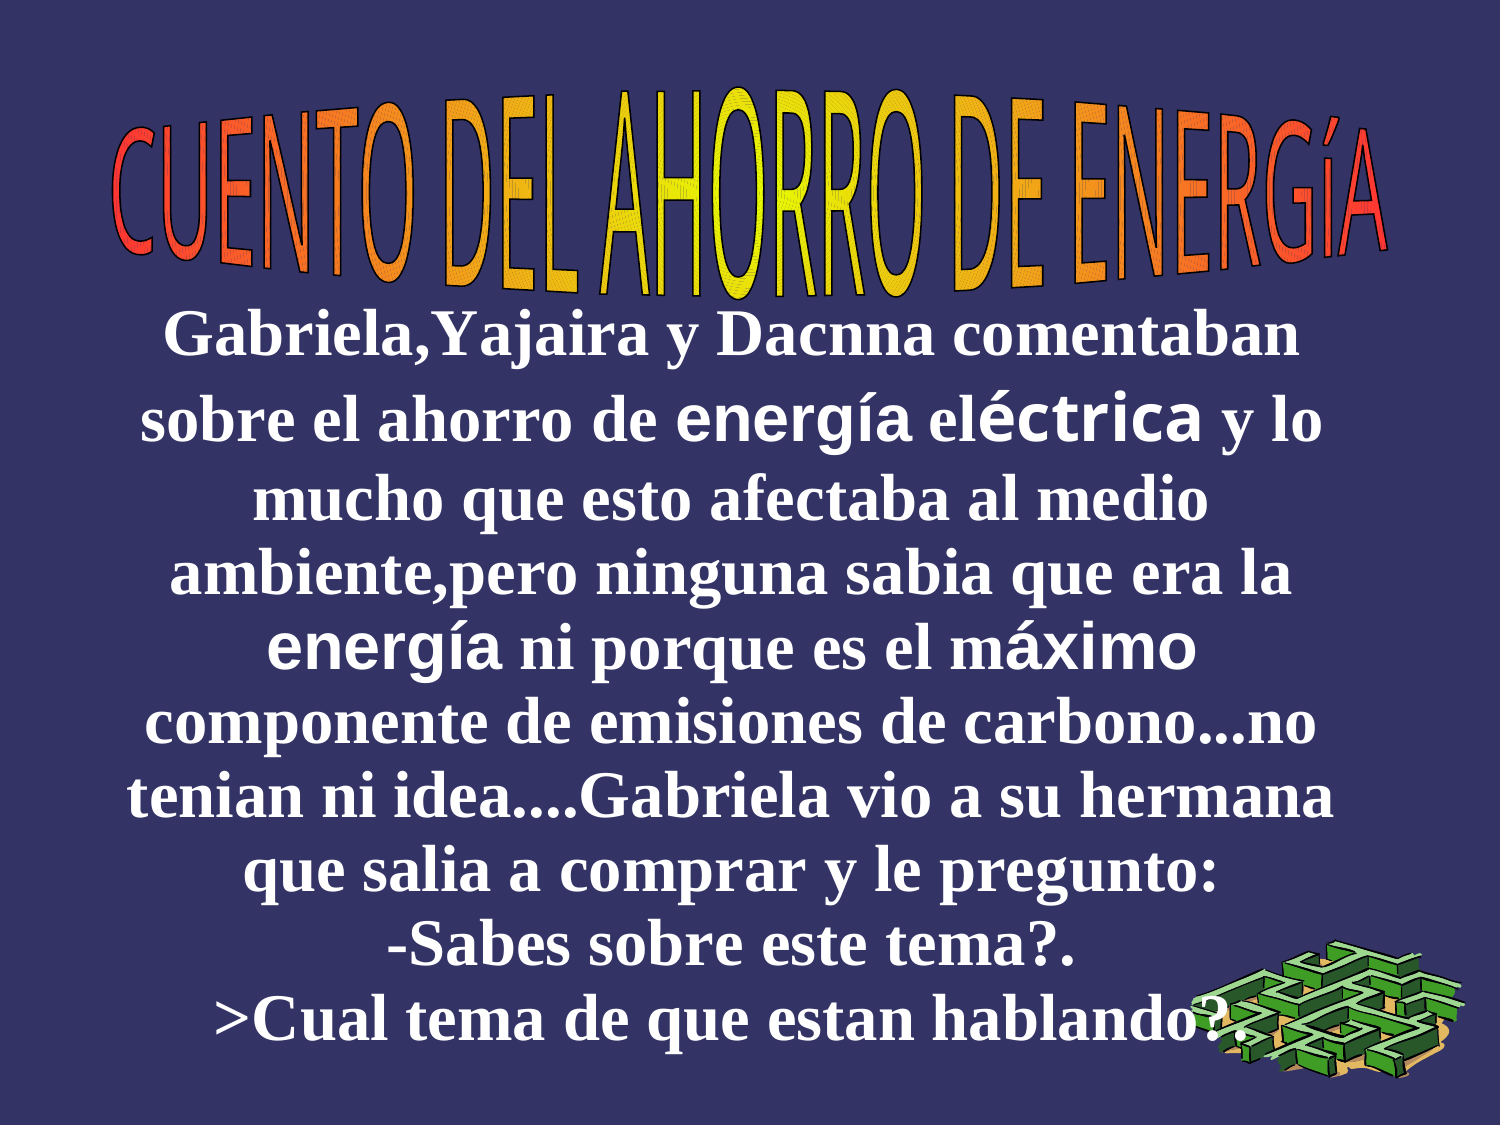

CUENTO DEL AHORRO DE ENERGíA
# Gabriela,Yajaira y Dacnna comentaban sobre el ahorro de energía eléctrica y lo mucho que esto afectaba al medio ambiente,pero ninguna sabia que era la energía ni porque es el máximo componente de emisiones de carbono...no tenian ni idea....Gabriela vio a su hermana que salia a comprar y le pregunto:
-Sabes sobre este tema?.
>Cual tema de que estan hablando?.